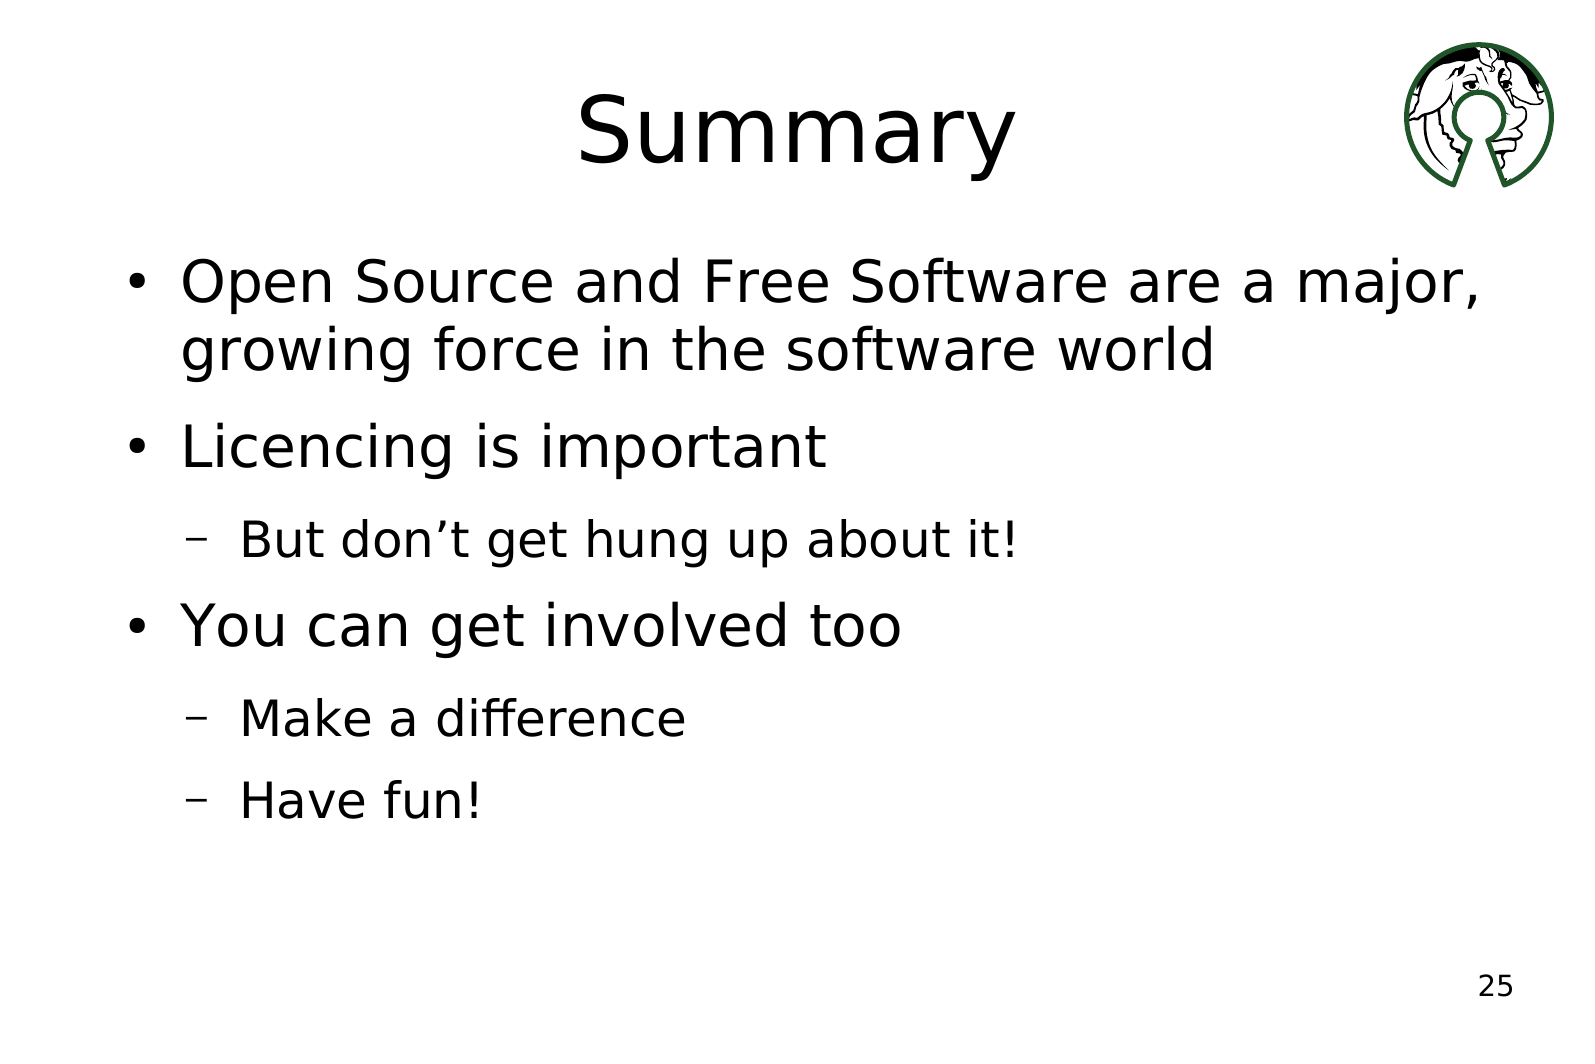

# Summary
Open Source and Free Software are a major, growing force in the software world
Licencing is important
But don’t get hung up about it!
You can get involved too
Make a difference
Have fun!
25